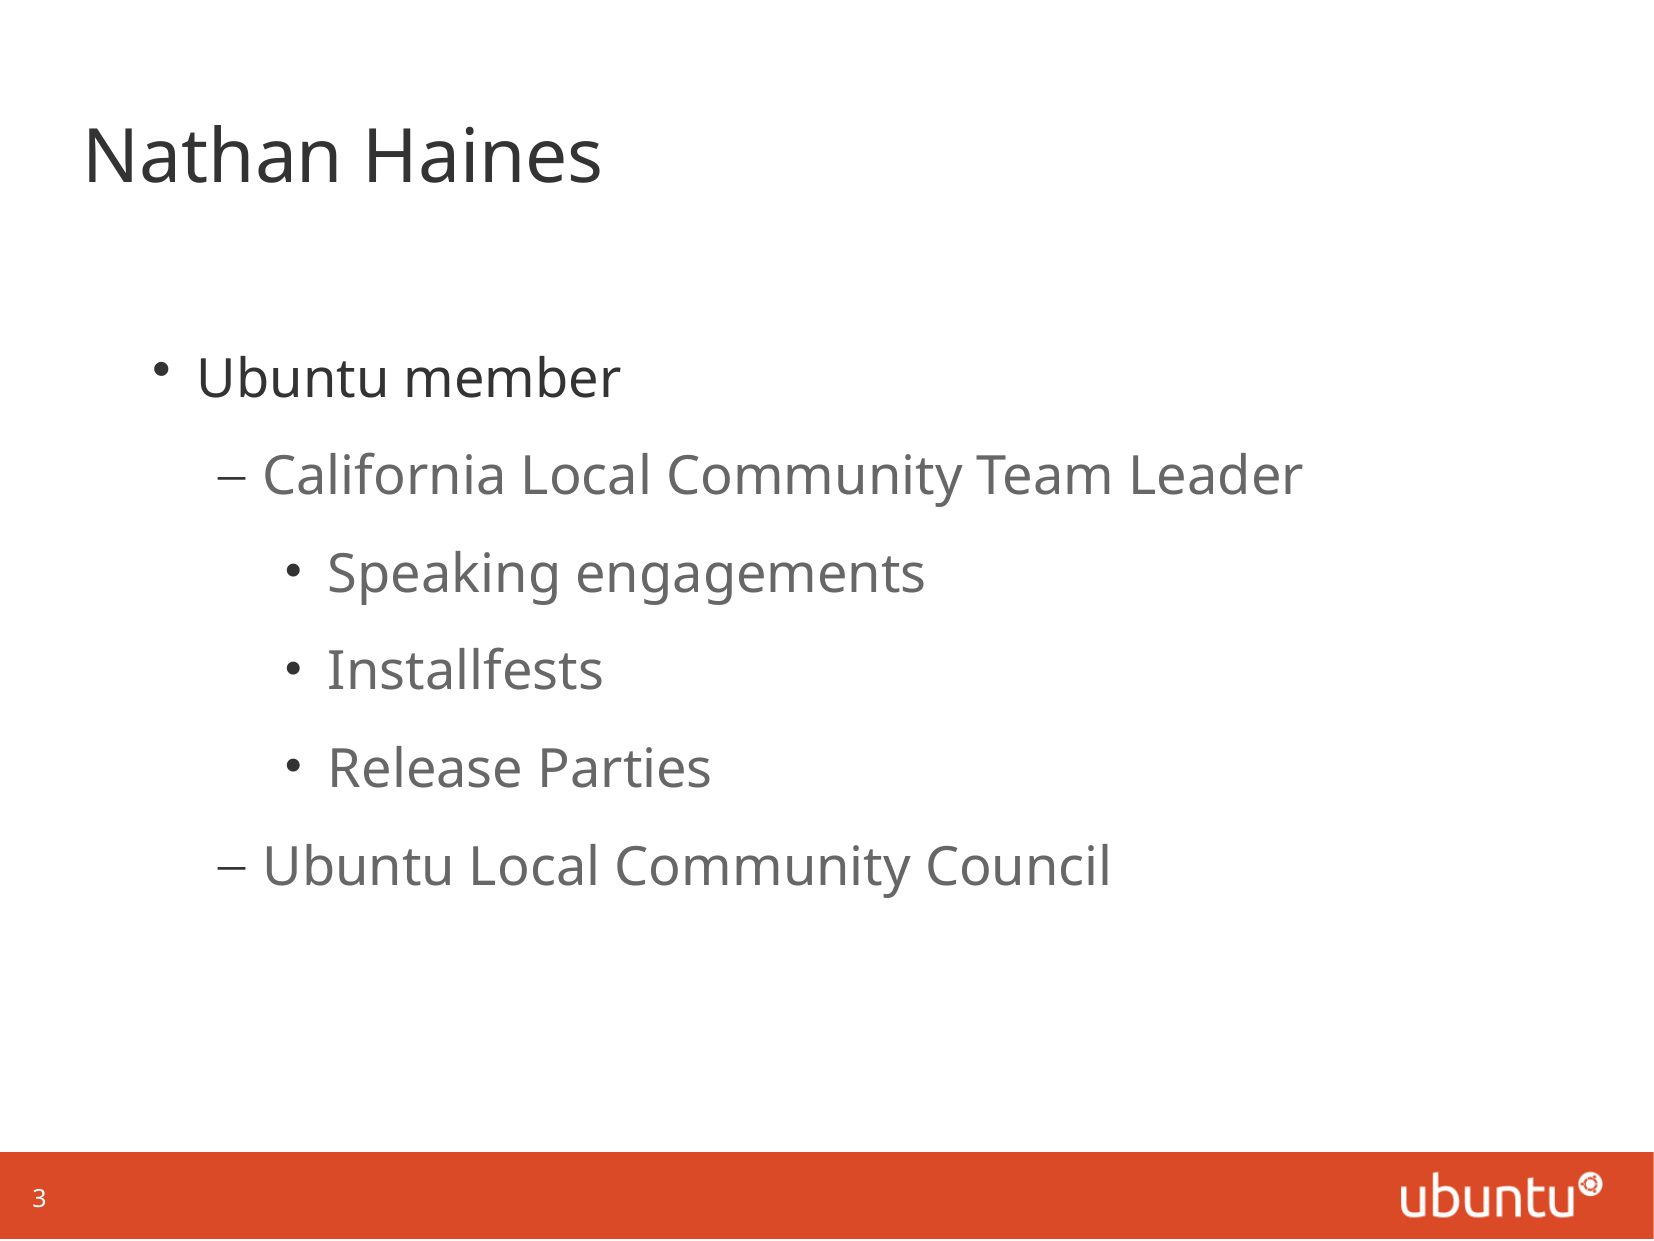

# Nathan Haines
Ubuntu member
California Local Community Team Leader
Speaking engagements
Installfests
Release Parties
Ubuntu Local Community Council